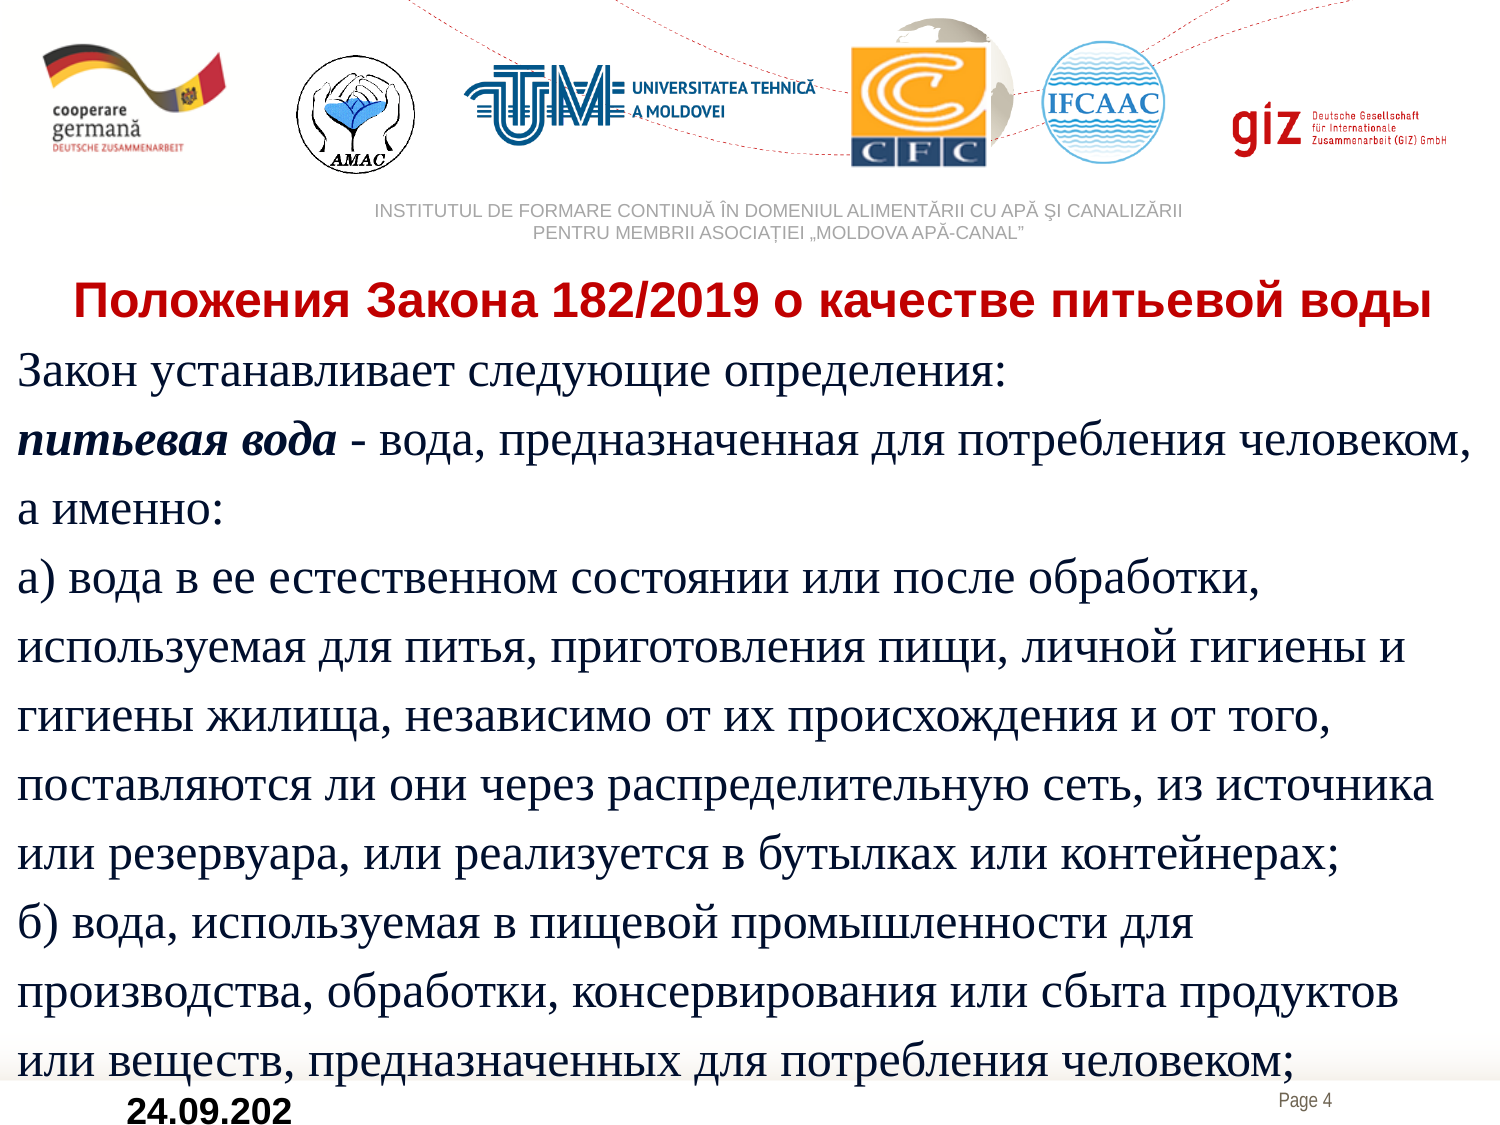

INSTITUTUL DE FORMARE CONTINUĂ ÎN DOMENIUL ALIMENTĂRII CU APĂ ŞI CANALIZĂRII
PENTRU MEMBRII ASOCIAȚIEI „MOLDOVA APĂ-CANAL”
# Положения Закона 182/2019 о качестве питьевой воды Закон устанавливает следующие определения: питьевая вода - вода, предназначенная для потребления человеком, а именно: а) вода в ее естественном состоянии или после обработки, используемая для питья, приготовления пищи, личной гигиены и гигиены жилища, независимо от их происхождения и от того, поставляются ли они через распределительную сеть, из источника или резервуара, или реализуется в бутылках или контейнерах; б) вода, используемая в пищевой промышленности для производства, обработки, консервирования или сбыта продуктов или веществ, предназначенных для потребления человеком;